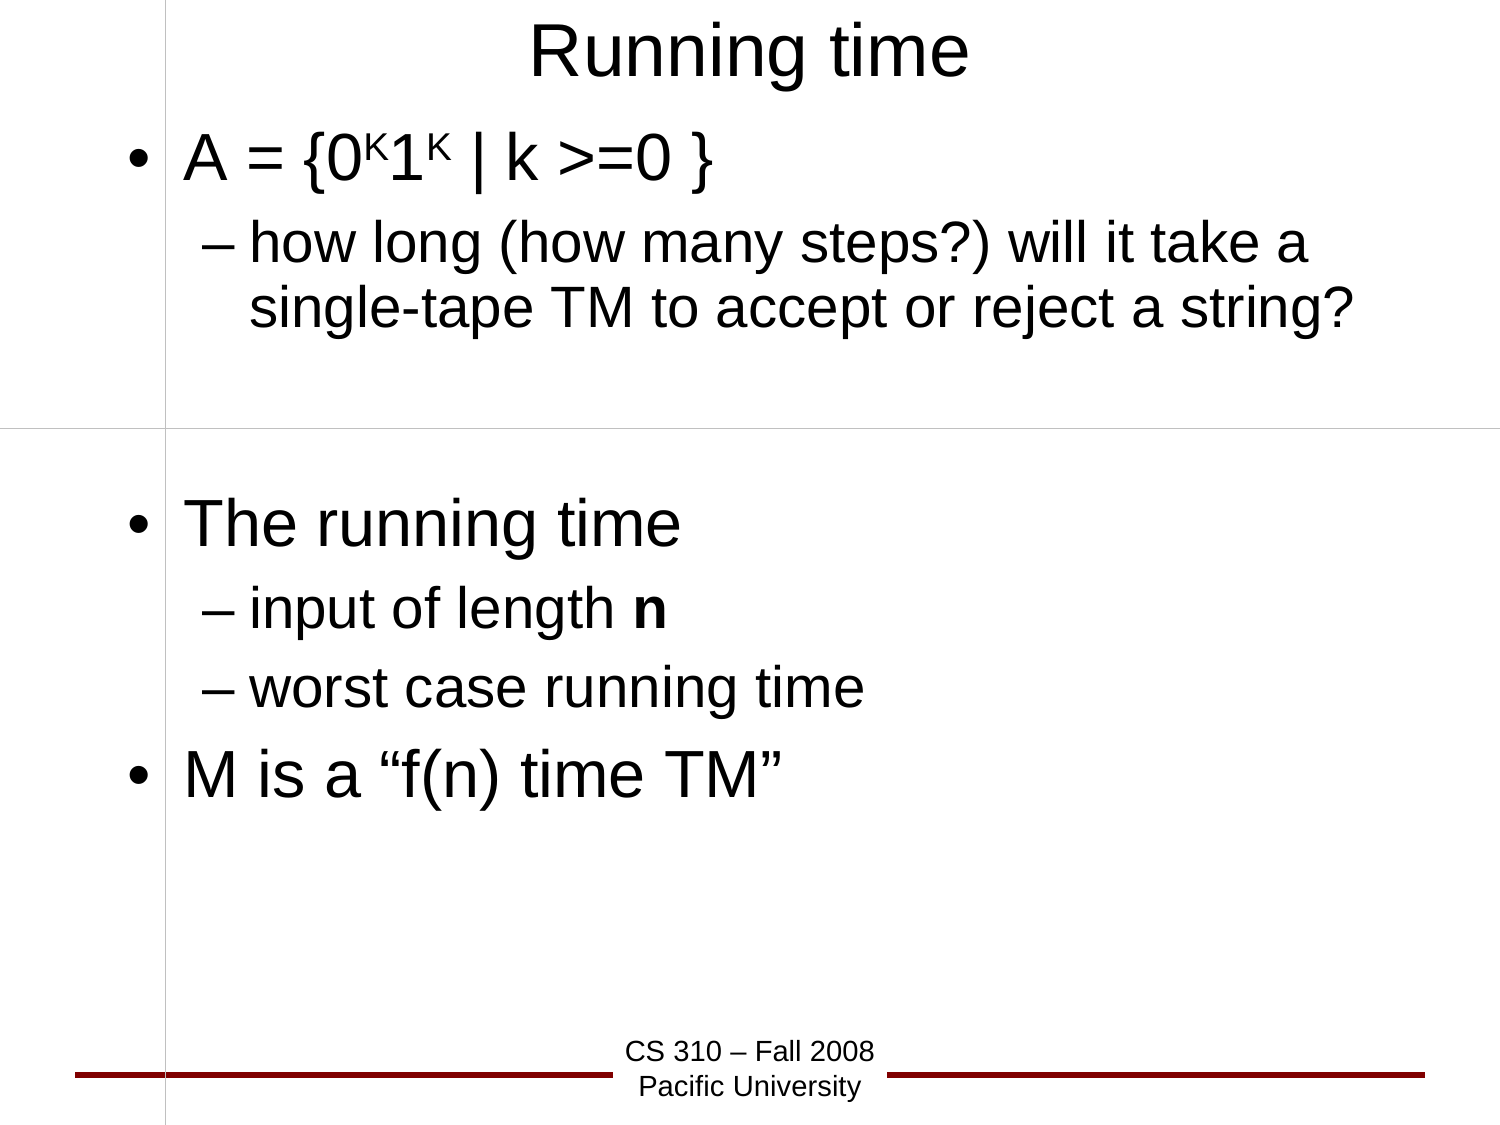

# Running time
A = {0K1K | k >=0 }
how long (how many steps?) will it take a single-tape TM to accept or reject a string?
The running time
input of length n
worst case running time
M is a “f(n) time TM”